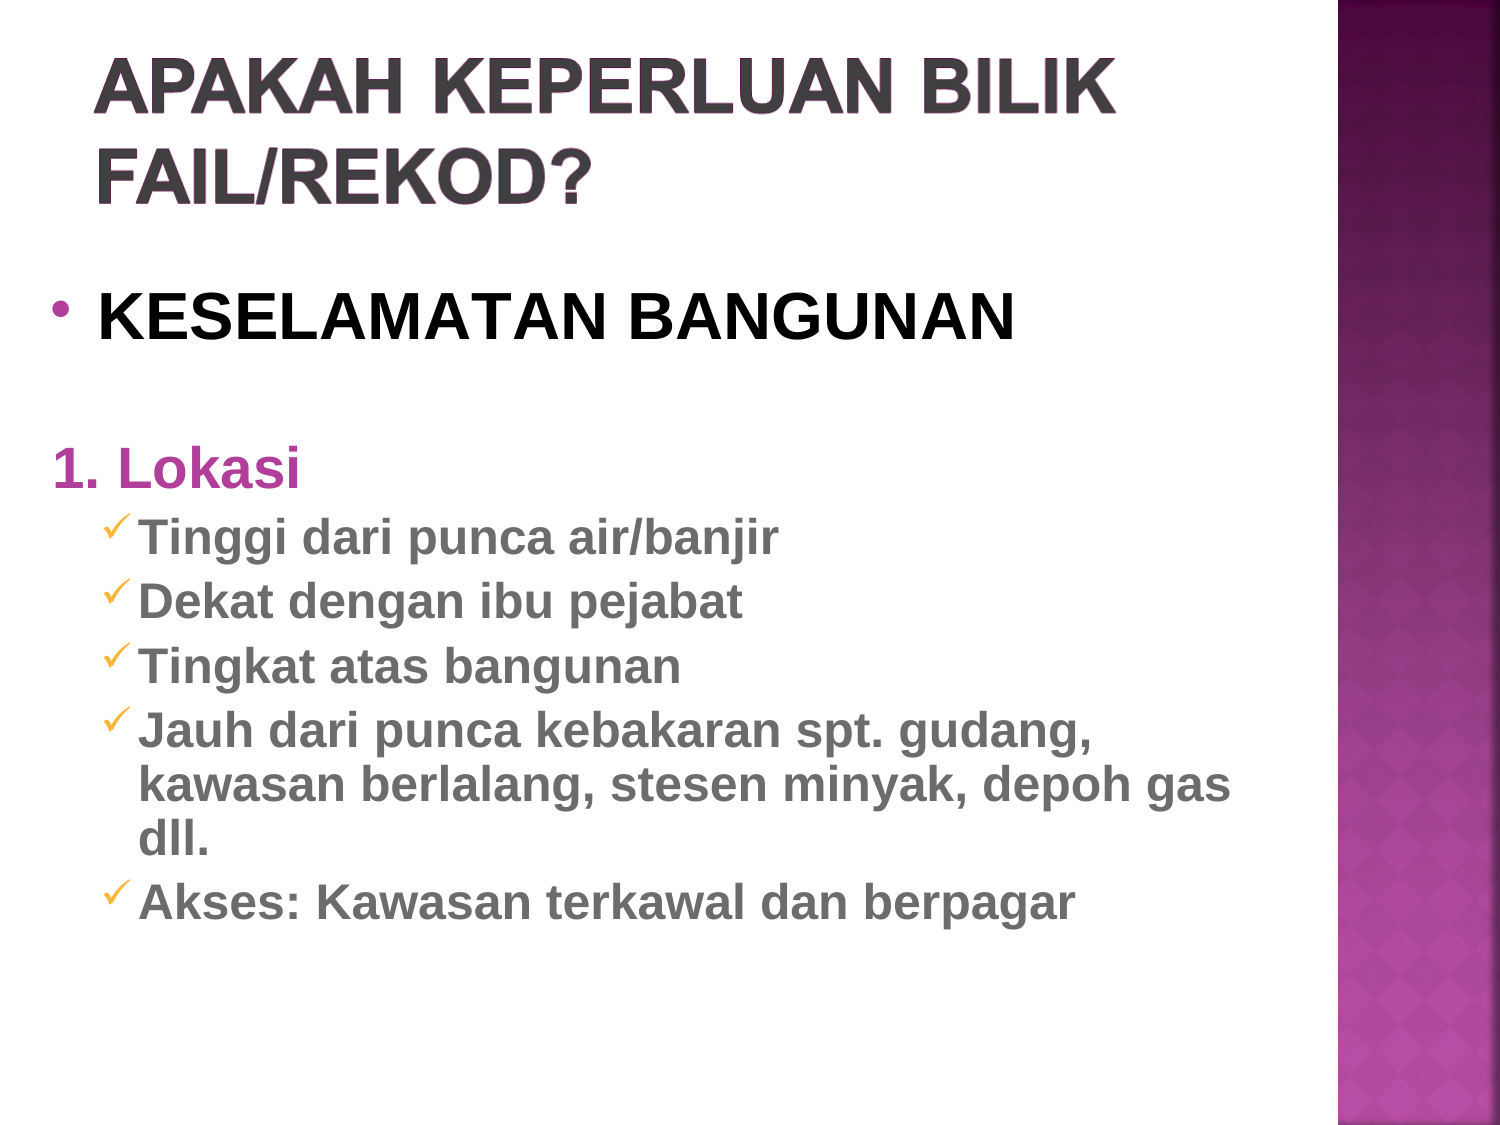

# KESELAMATAN BANGUNAN
1. Lokasi
Tinggi dari punca air/banjir
Dekat dengan ibu pejabat
Tingkat atas bangunan
Jauh dari punca kebakaran spt. gudang, kawasan berlalang, stesen minyak, depoh gas dll.
Akses: Kawasan terkawal dan berpagar